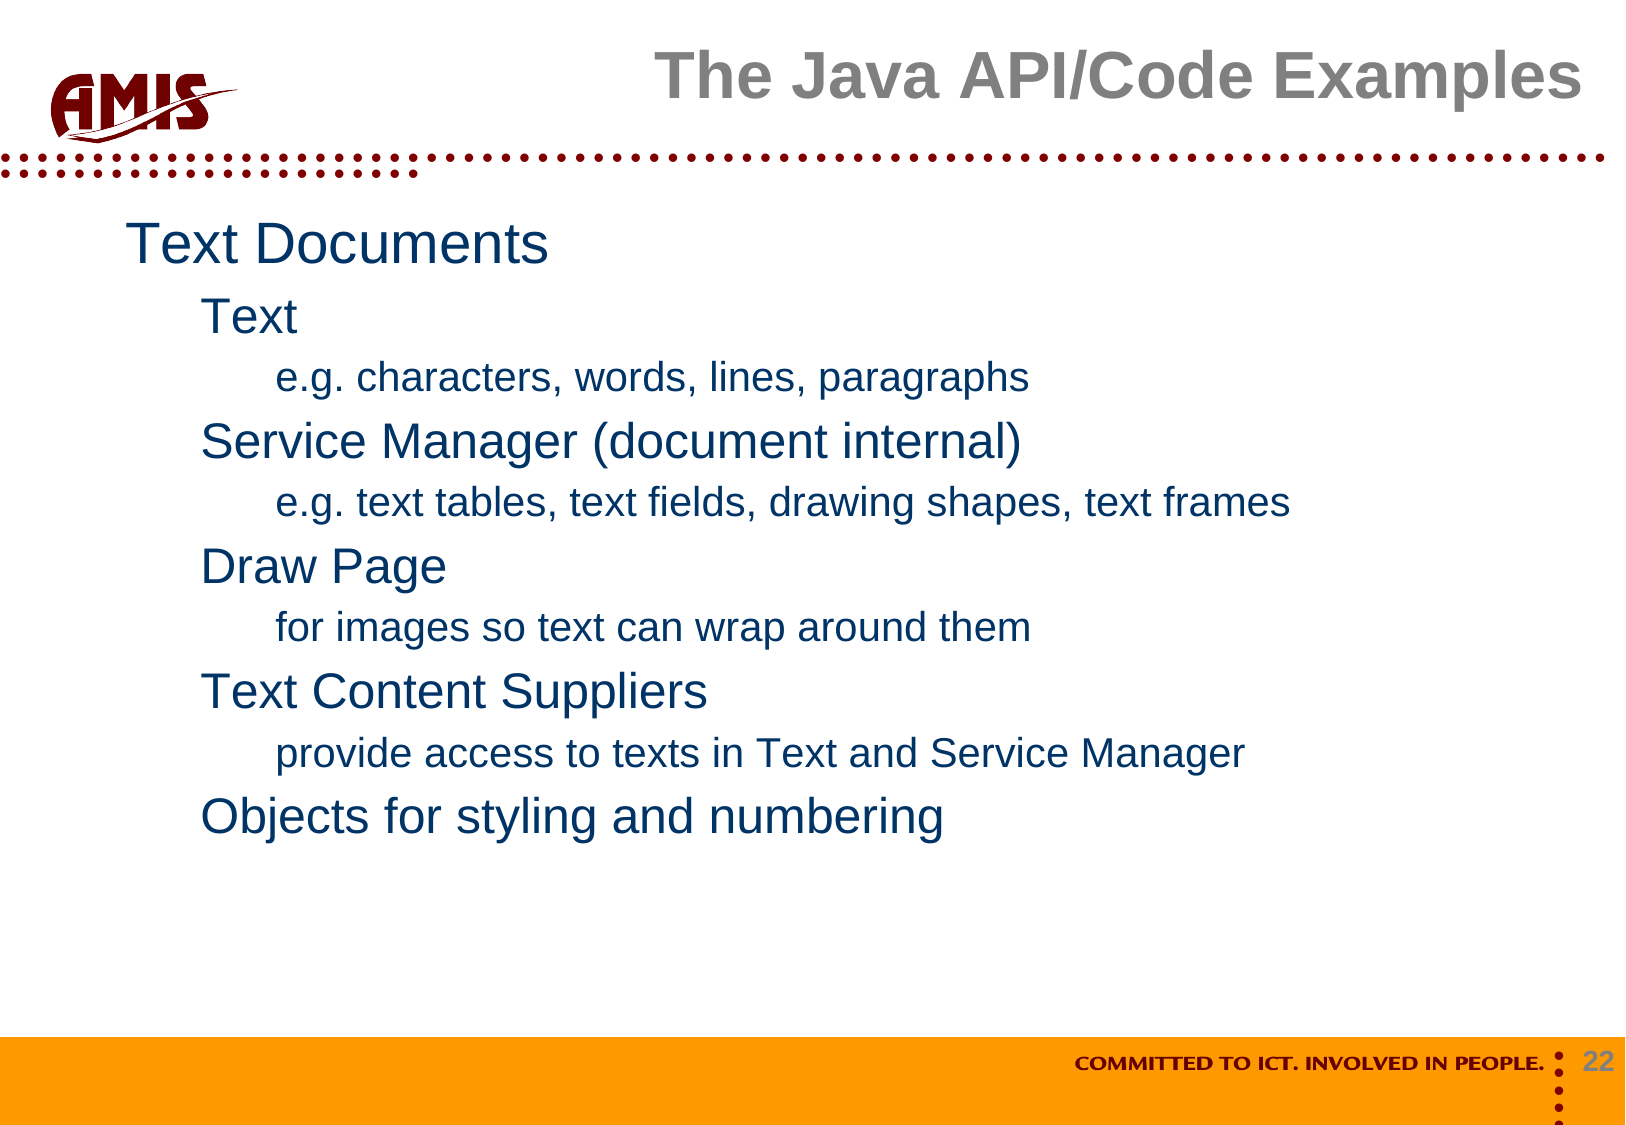

# The Java API/Code Examples
Text Documents
Text
e.g. characters, words, lines, paragraphs
Service Manager (document internal)
e.g. text tables, text fields, drawing shapes, text frames
Draw Page
for images so text can wrap around them
Text Content Suppliers
provide access to texts in Text and Service Manager
Objects for styling and numbering